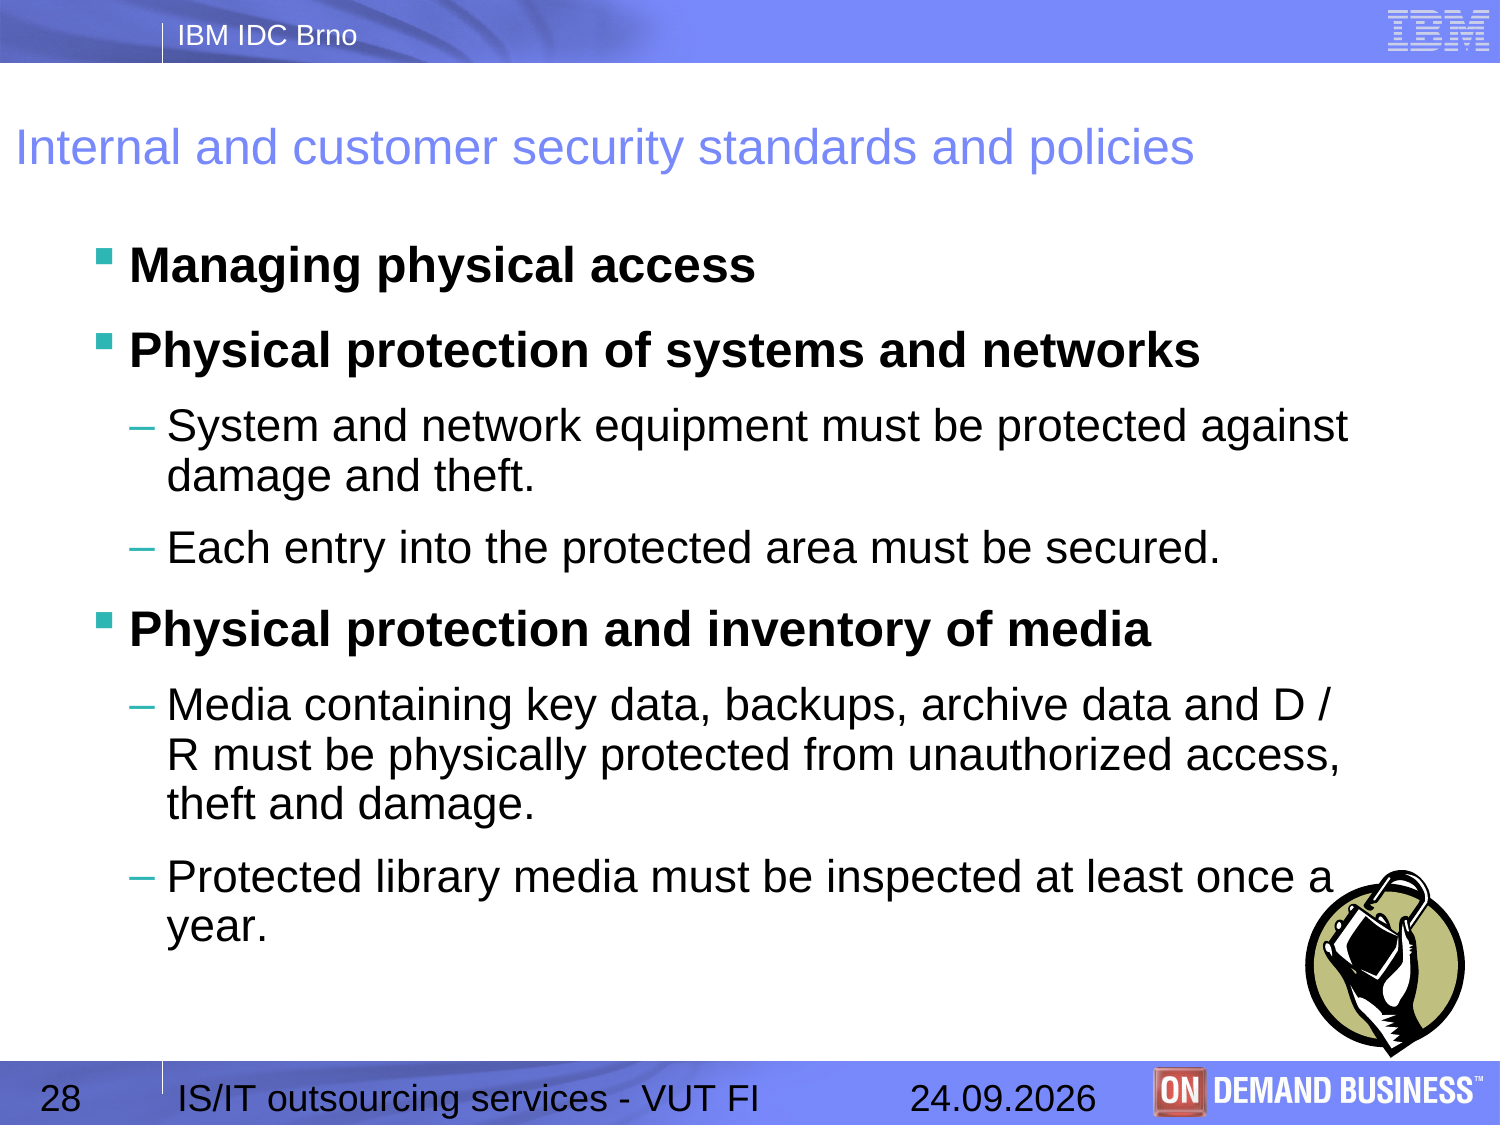

# Internal and customer security standards and policies
Managing physical access
Physical protection of systems and networks
System and network equipment must be protected against damage and theft.
Each entry into the protected area must be secured.
Physical protection and inventory of media
Media containing key data, backups, archive data and D / R must be physically protected from unauthorized access, theft and damage.
Protected library media must be inspected at least once a year.
28
IS/IT outsourcing services - VUT FI